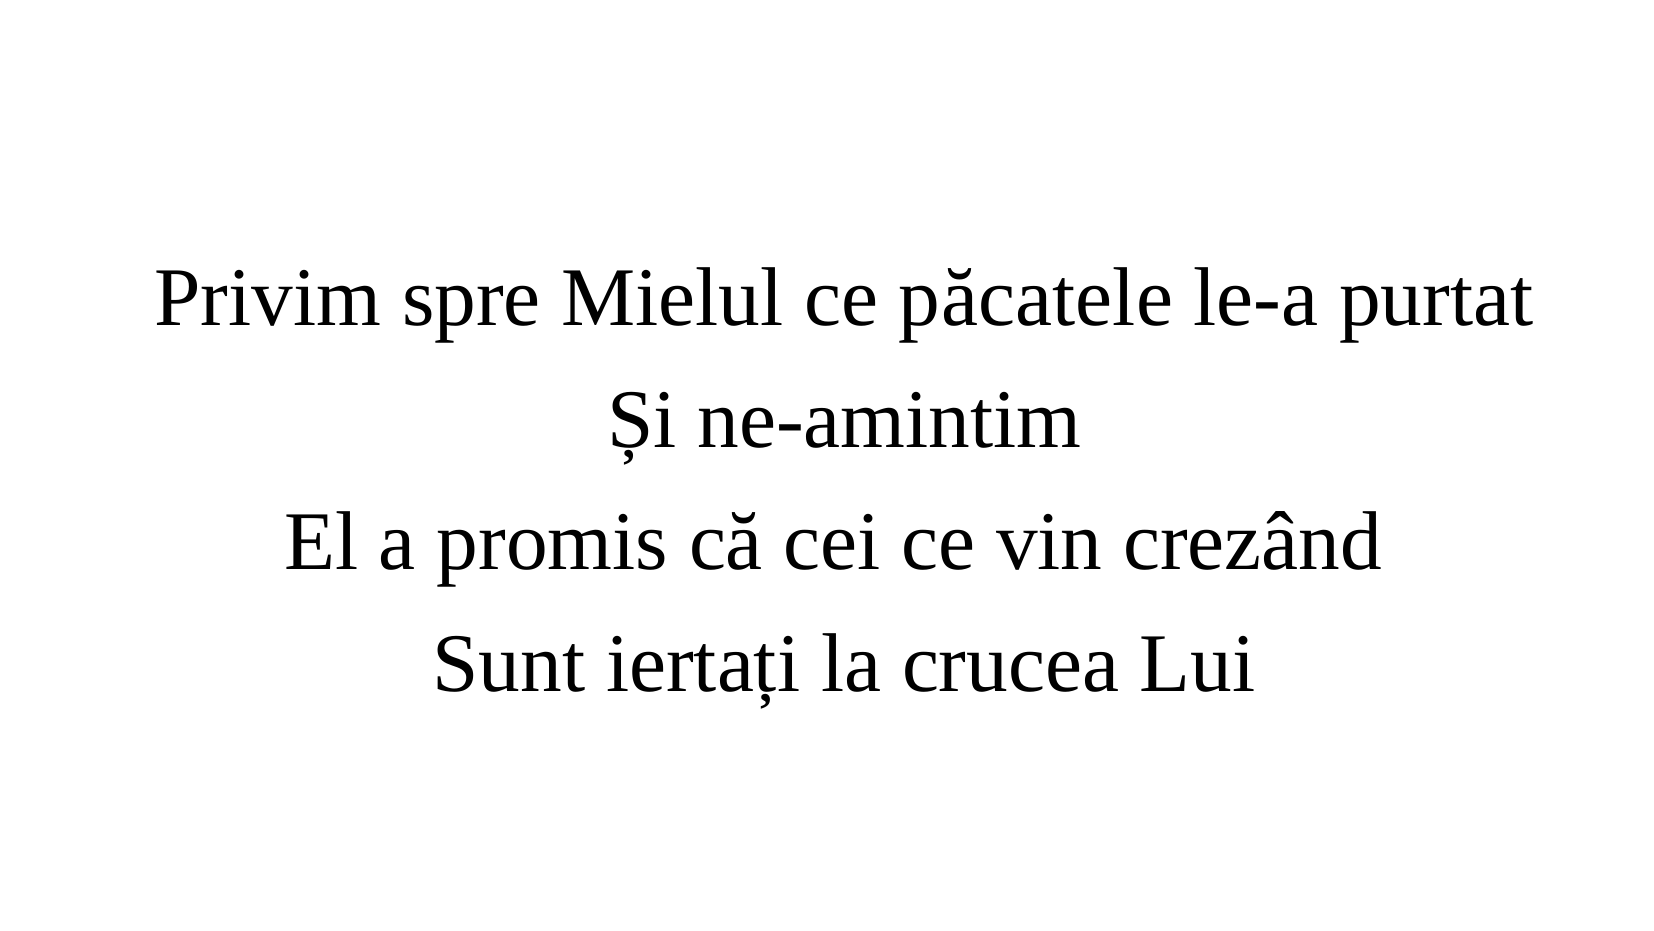

# Privim spre Mielul ce păcatele le-a purtat
Și ne-amintim
El a promis că cei ce vin crezând
Sunt iertați la crucea Lui